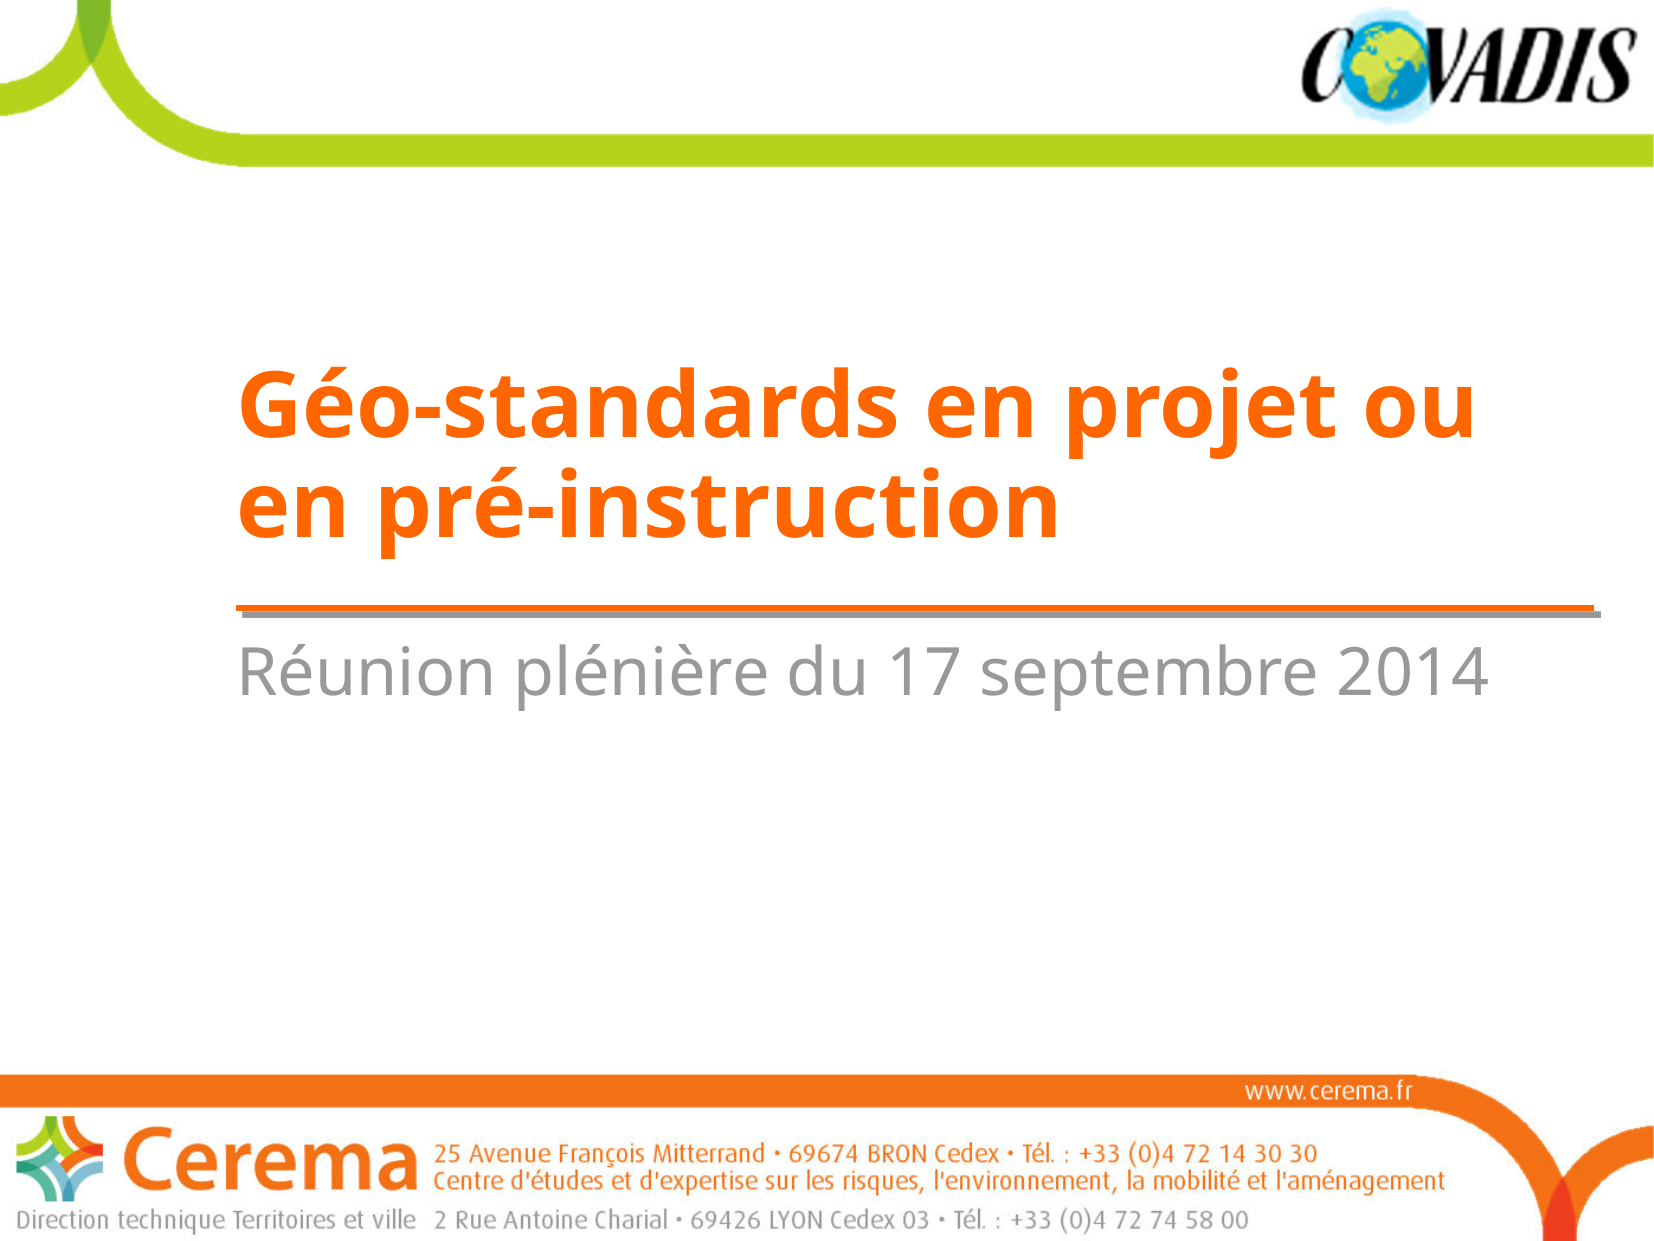

# Géo-standards en projet ou en pré-instruction
Réunion plénière du 17 septembre 2014